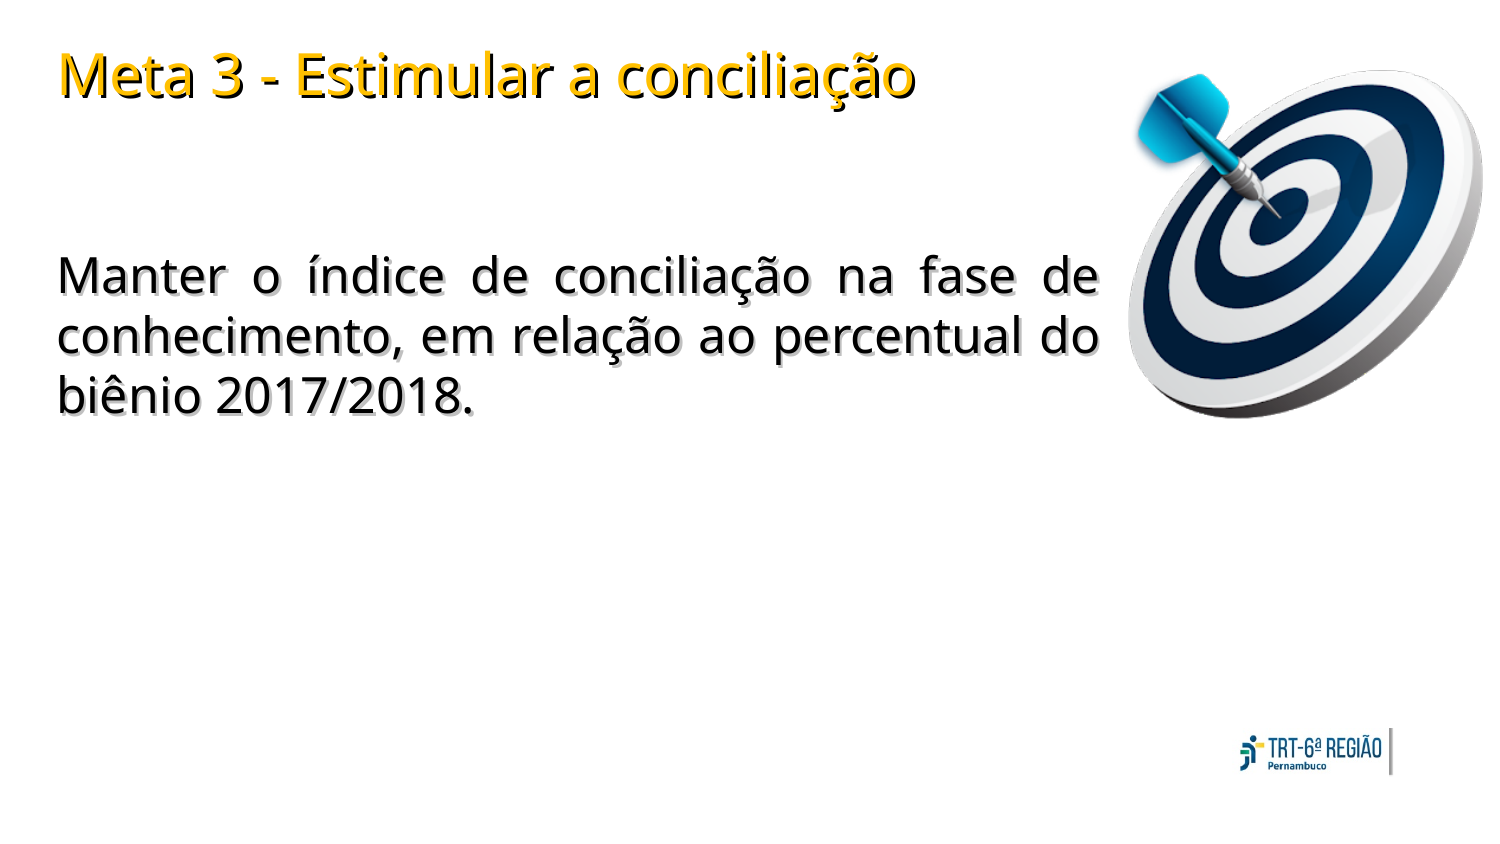

Meta 3 - Estimular a conciliação
# Manter o índice de conciliação na fase de conhecimento, em relação ao percentual do biênio 2017/2018.